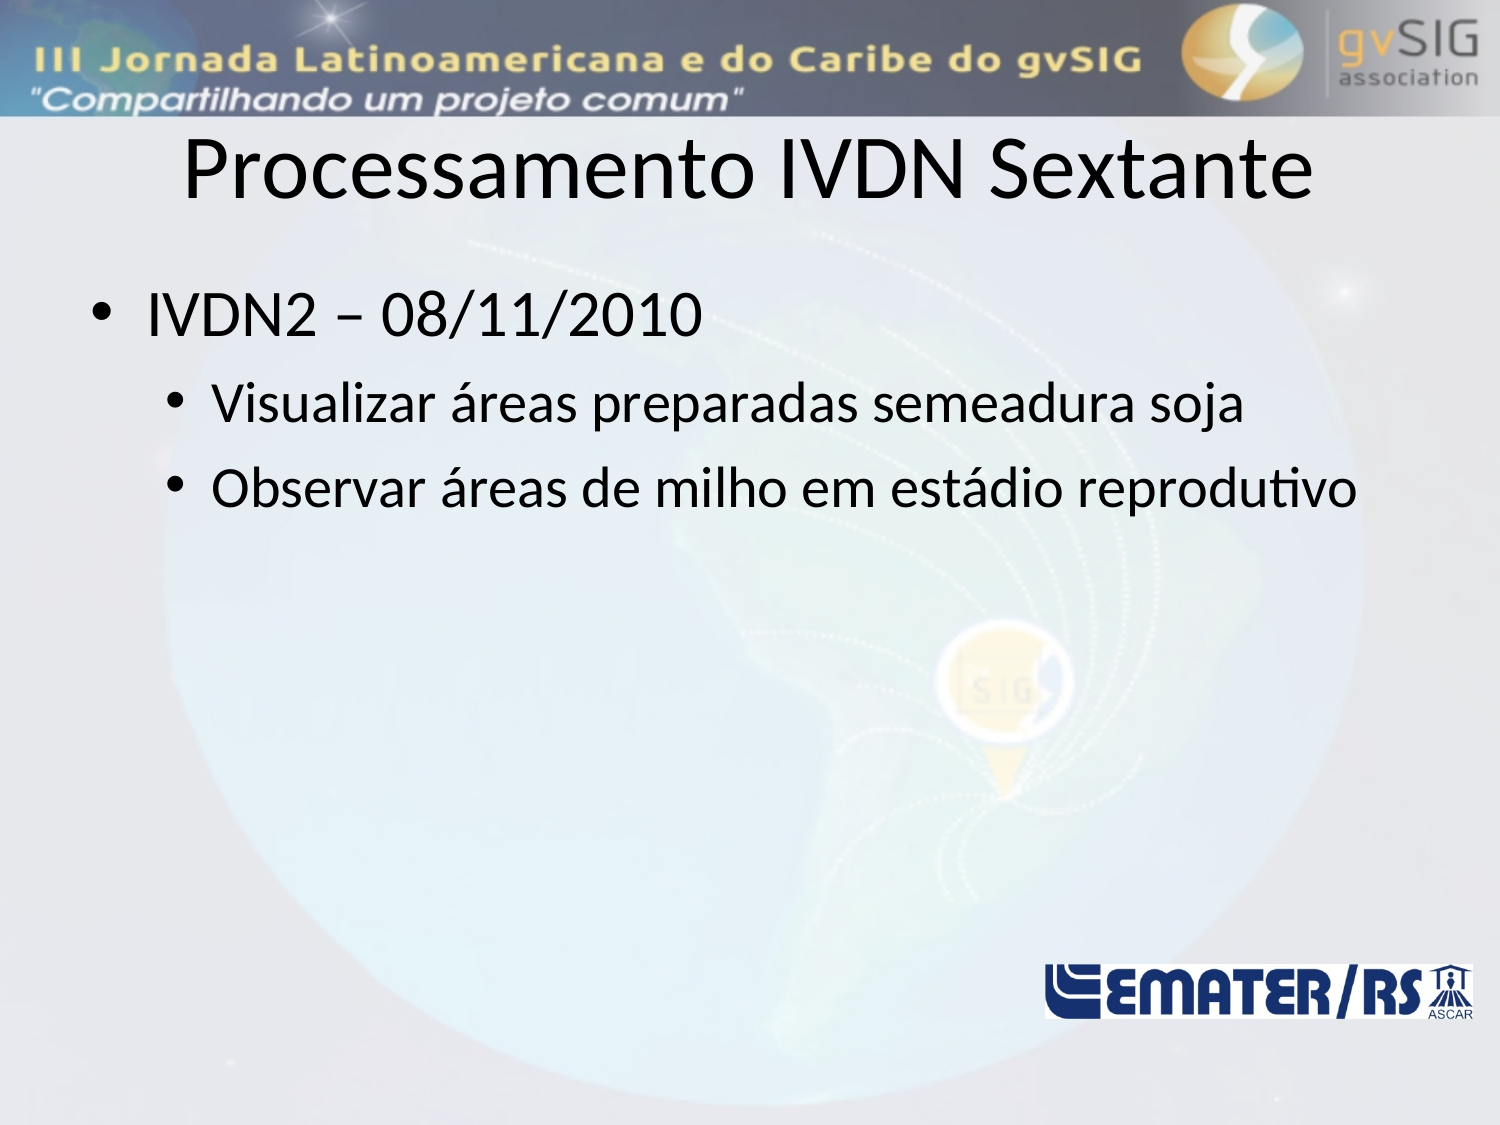

# Processamento IVDN Sextante
IVDN2 – 08/11/2010
Visualizar áreas preparadas semeadura soja
Observar áreas de milho em estádio reprodutivo